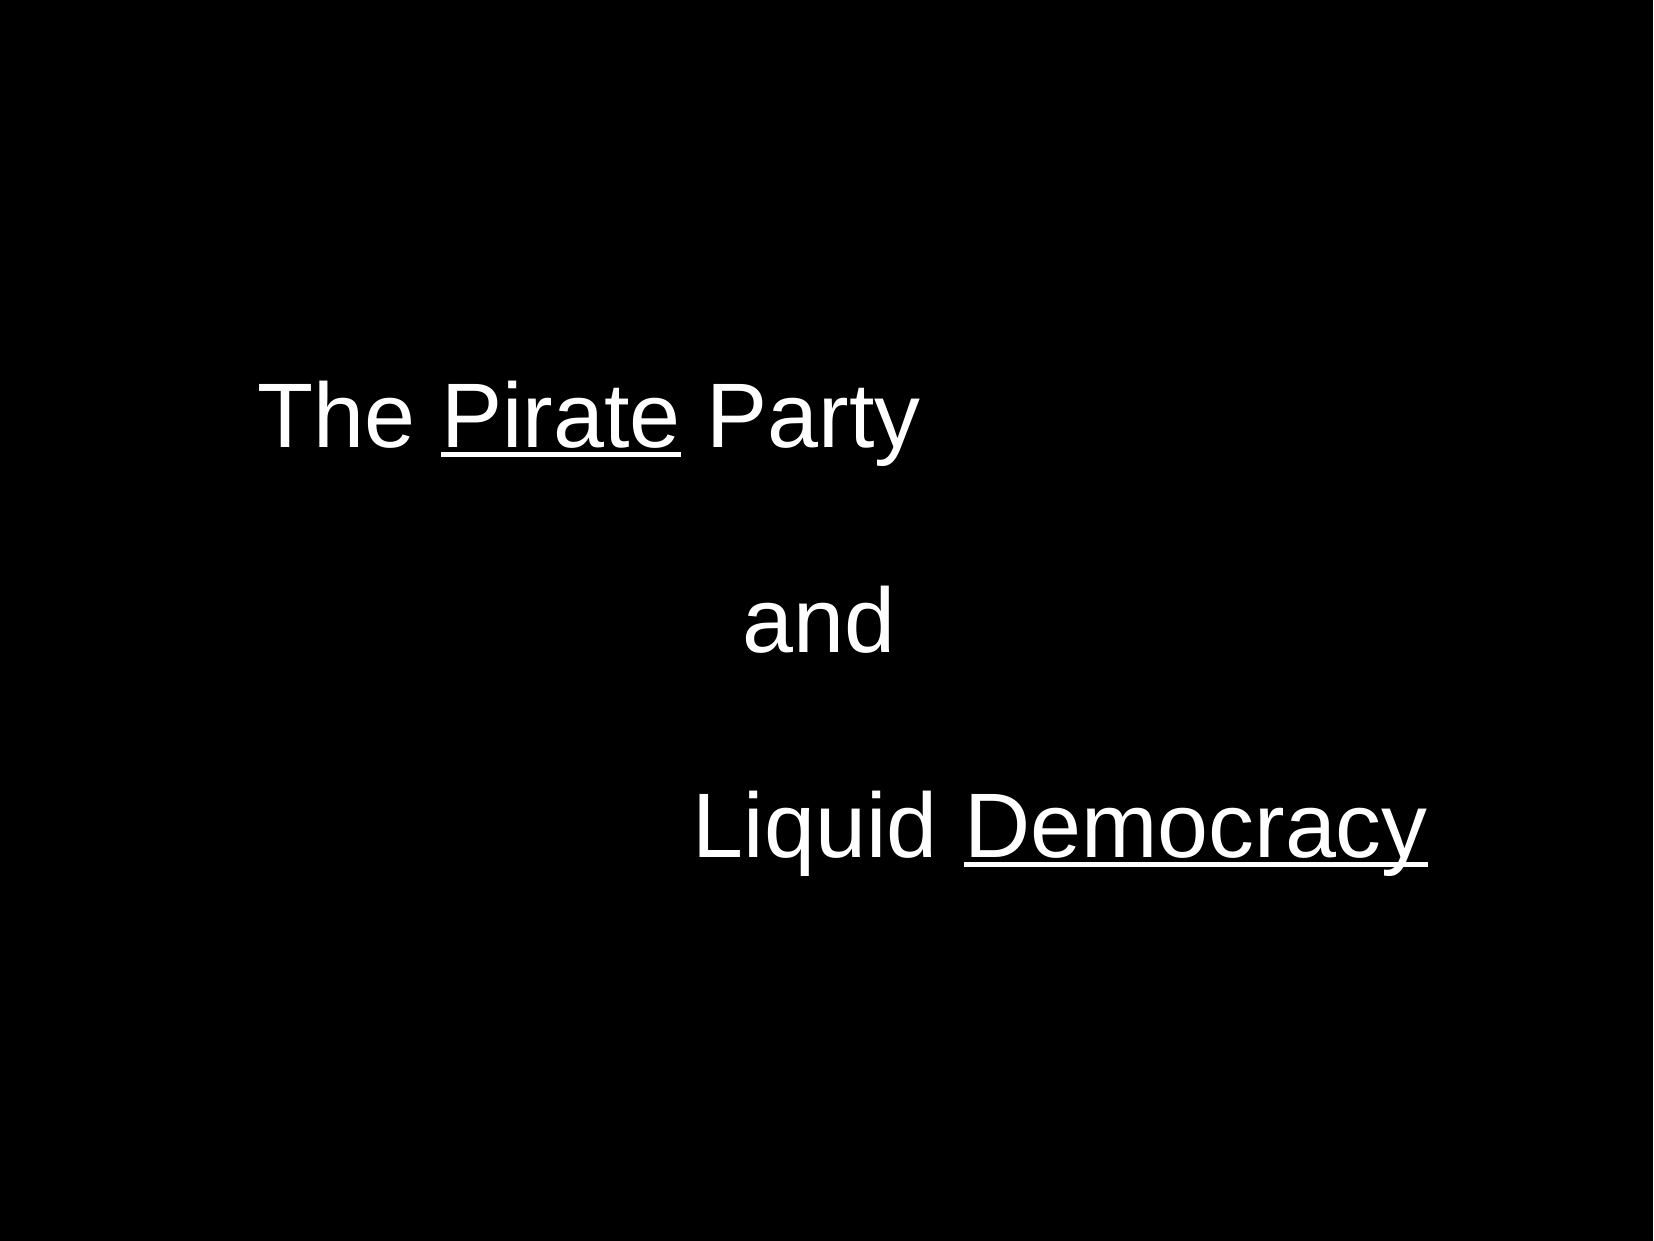

# The Pirate Party and Liquid Democracy